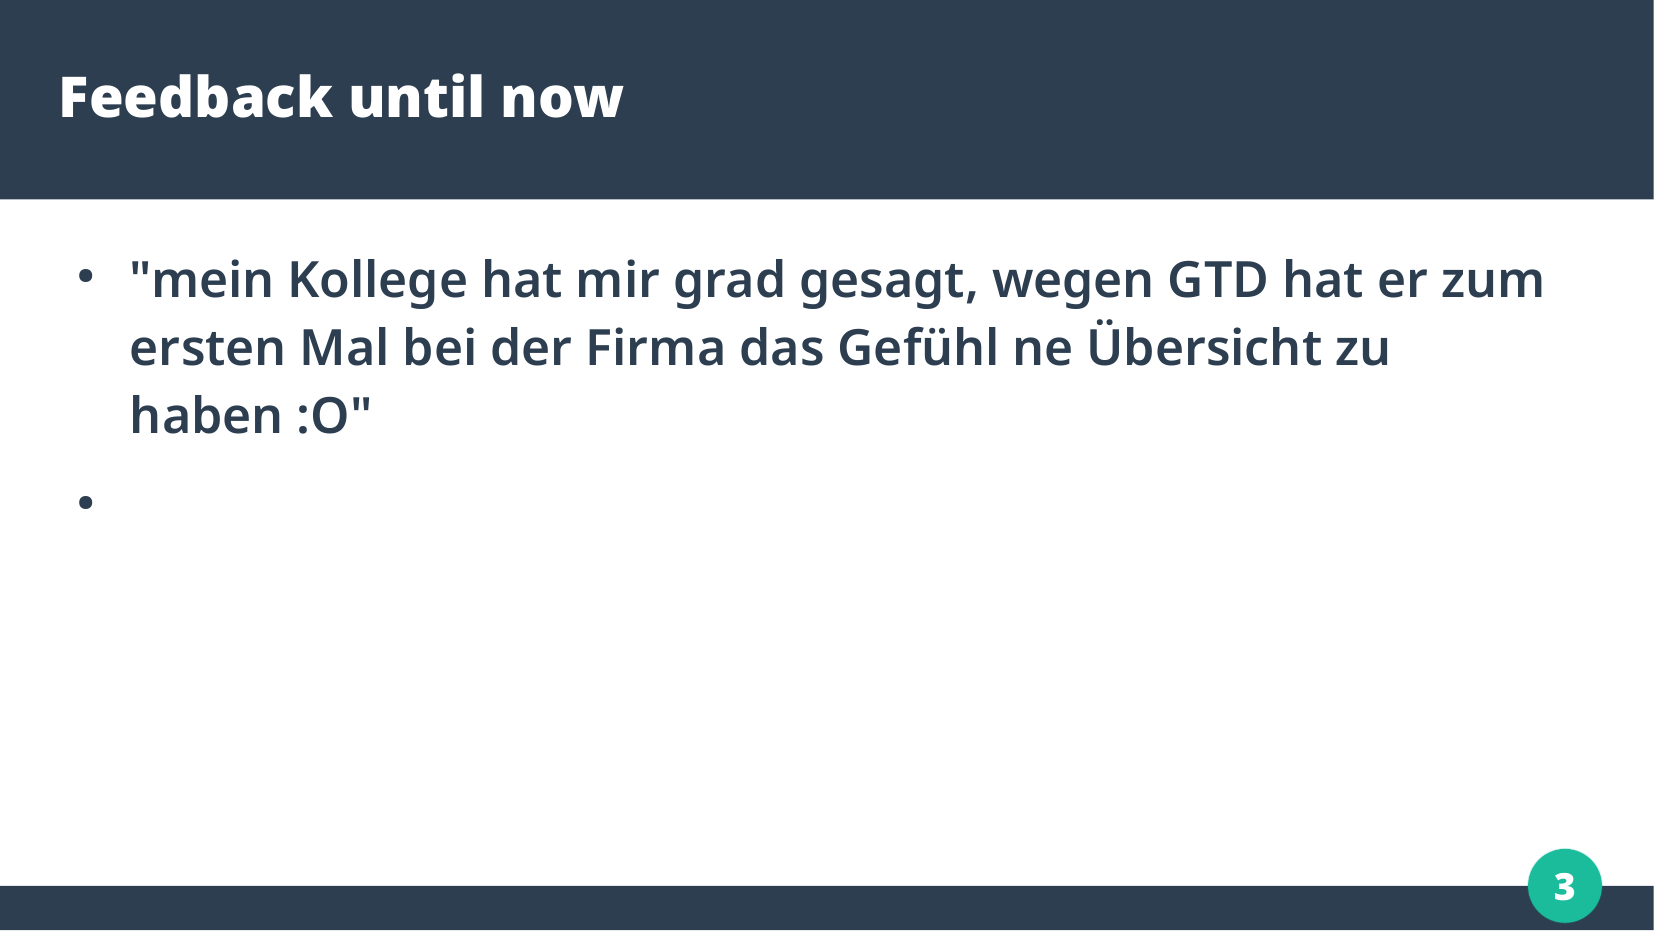

# Feedback until now
"mein Kollege hat mir grad gesagt, wegen GTD hat er zum ersten Mal bei der Firma das Gefühl ne Übersicht zu haben :O"